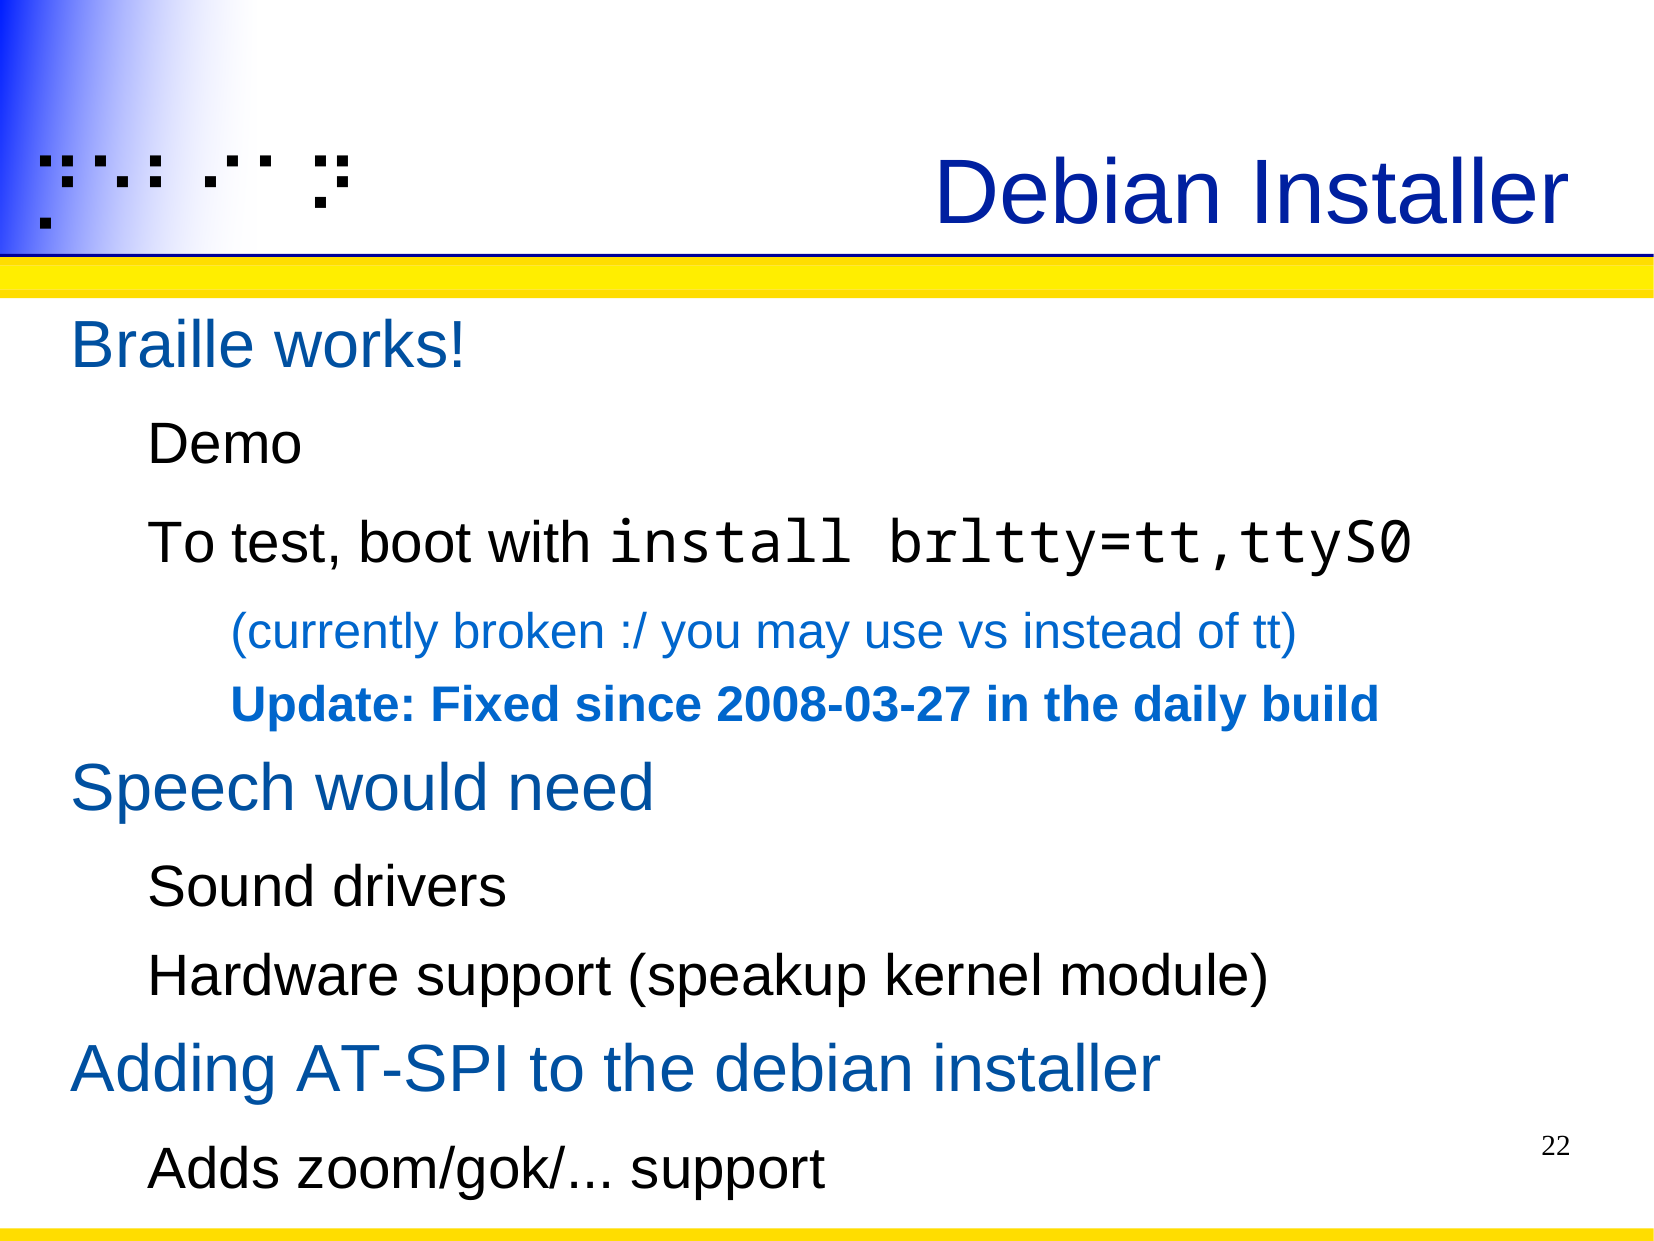

# Debian Installer
Braille works!
Demo
To test, boot with install brltty=tt,ttyS0
(currently broken :/ you may use vs instead of tt)
Update: Fixed since 2008-03-27 in the daily build
Speech would need
Sound drivers
Hardware support (speakup kernel module)
Adding AT-SPI to the debian installer
Adds zoom/gok/... support
22